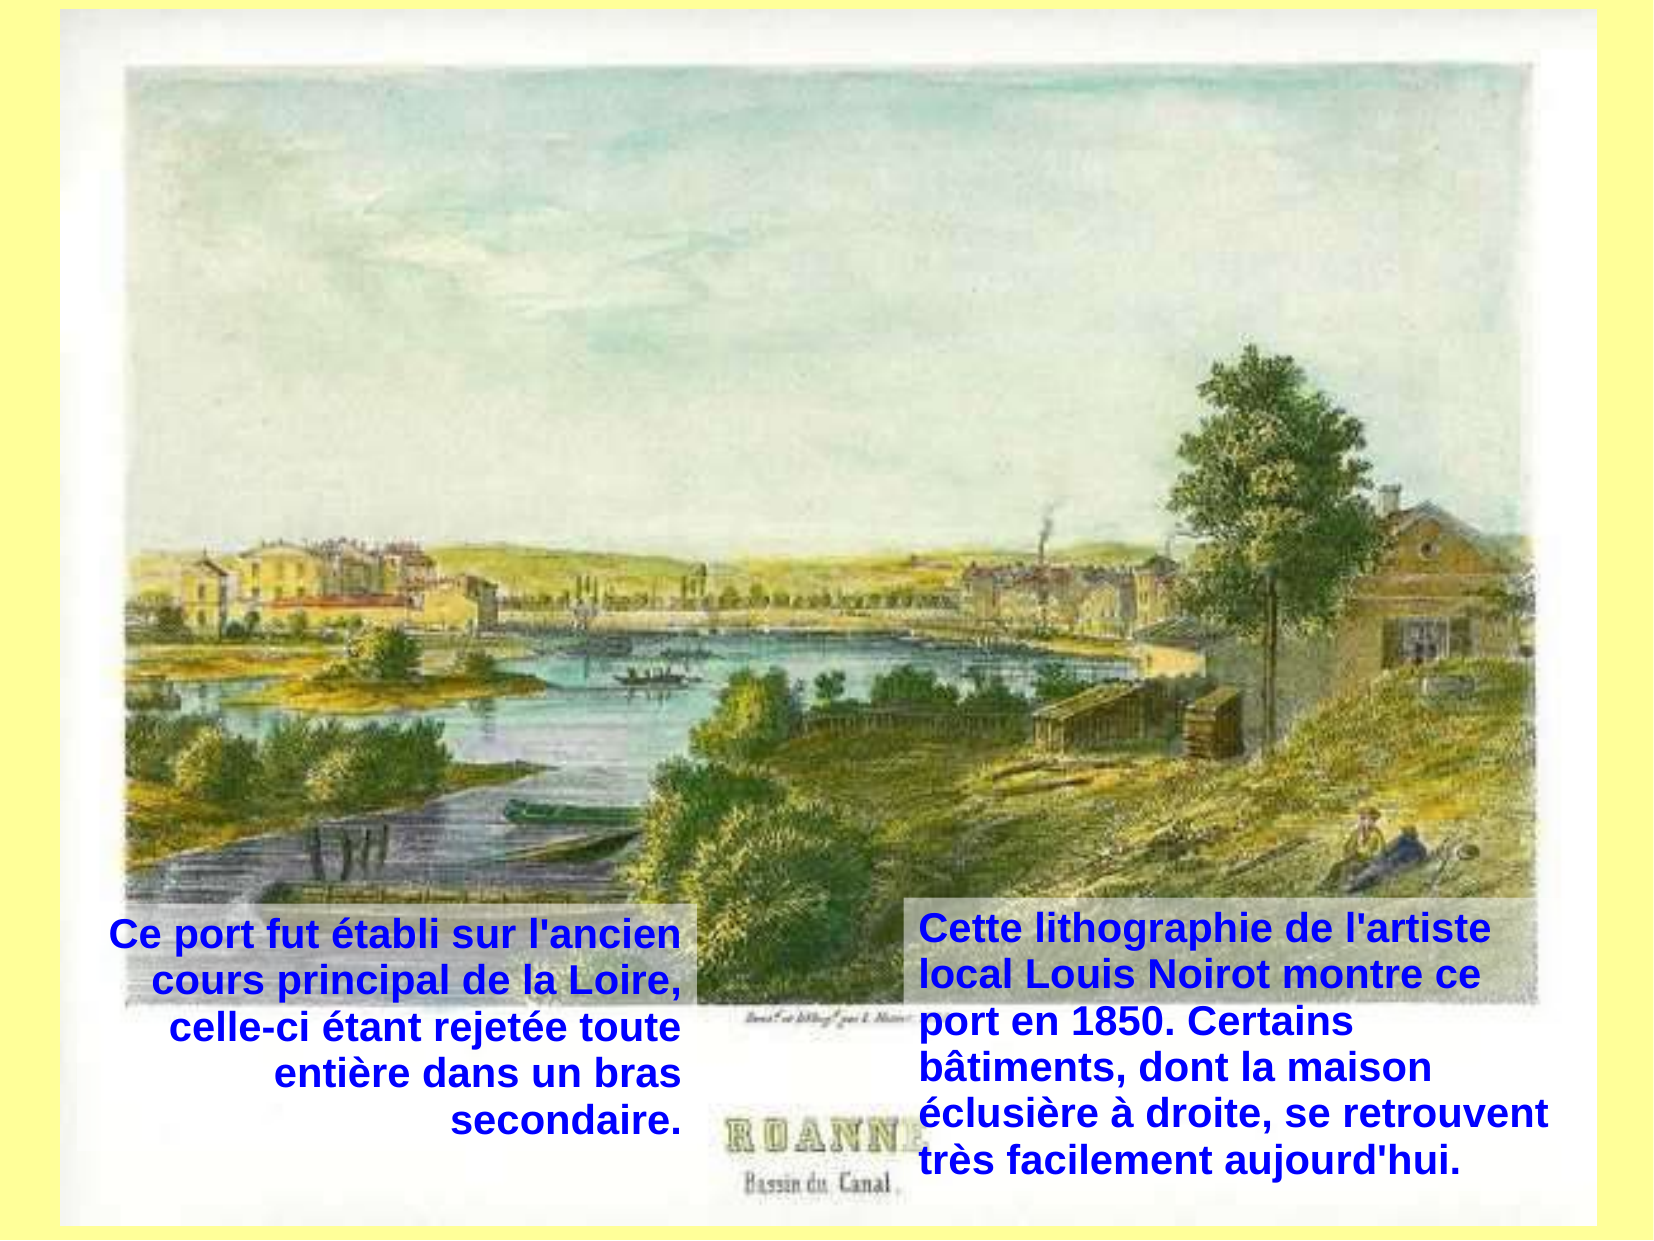

Cette lithographie de l'artiste local Louis Noirot montre ce port en 1850. Certains bâtiments, dont la maison éclusière à droite, se retrouvent très facilement aujourd'hui.
Ce port fut établi sur l'ancien cours principal de la Loire, celle-ci étant rejetée toute entière dans un bras secondaire.